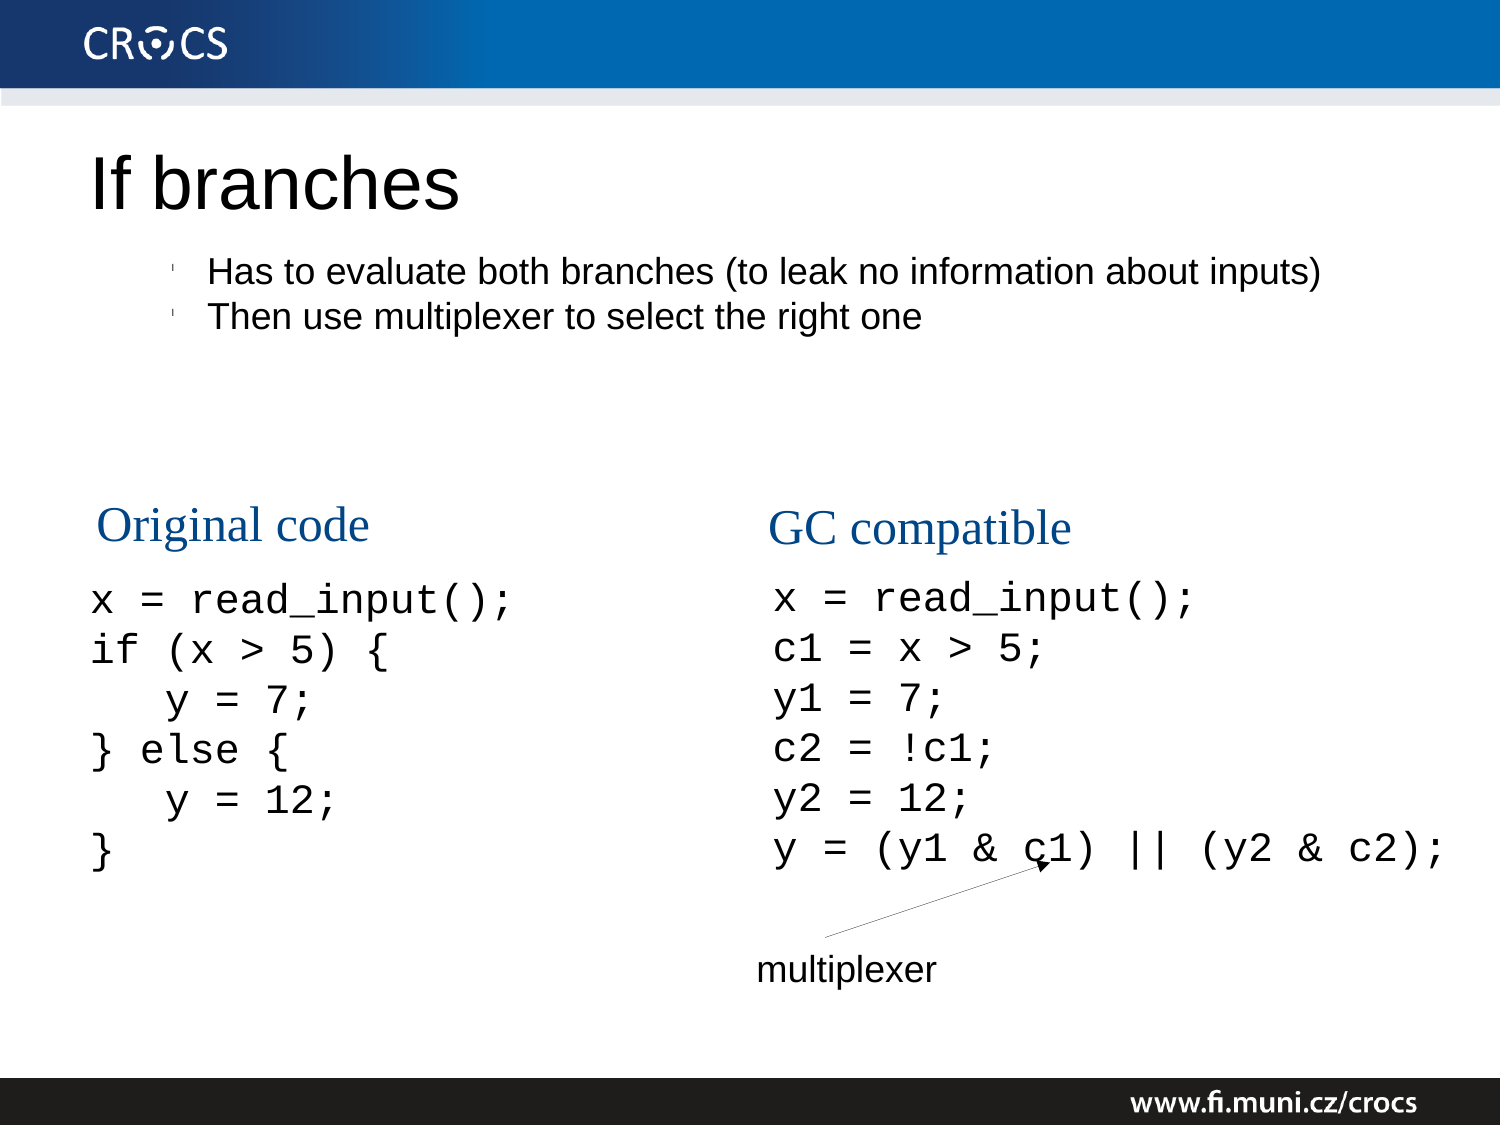

If branches
Has to evaluate both branches (to leak no information about inputs)
Then use multiplexer to select the right one
Original code
GC compatible
x = read_input();
c1 = x > 5;
y1 = 7;
c2 = !c1;
y2 = 12;
y = (y1 & c1) || (y2 & c2);
x = read_input();
if (x > 5) {
	y = 7;
} else {
	y = 12;
}
multiplexer